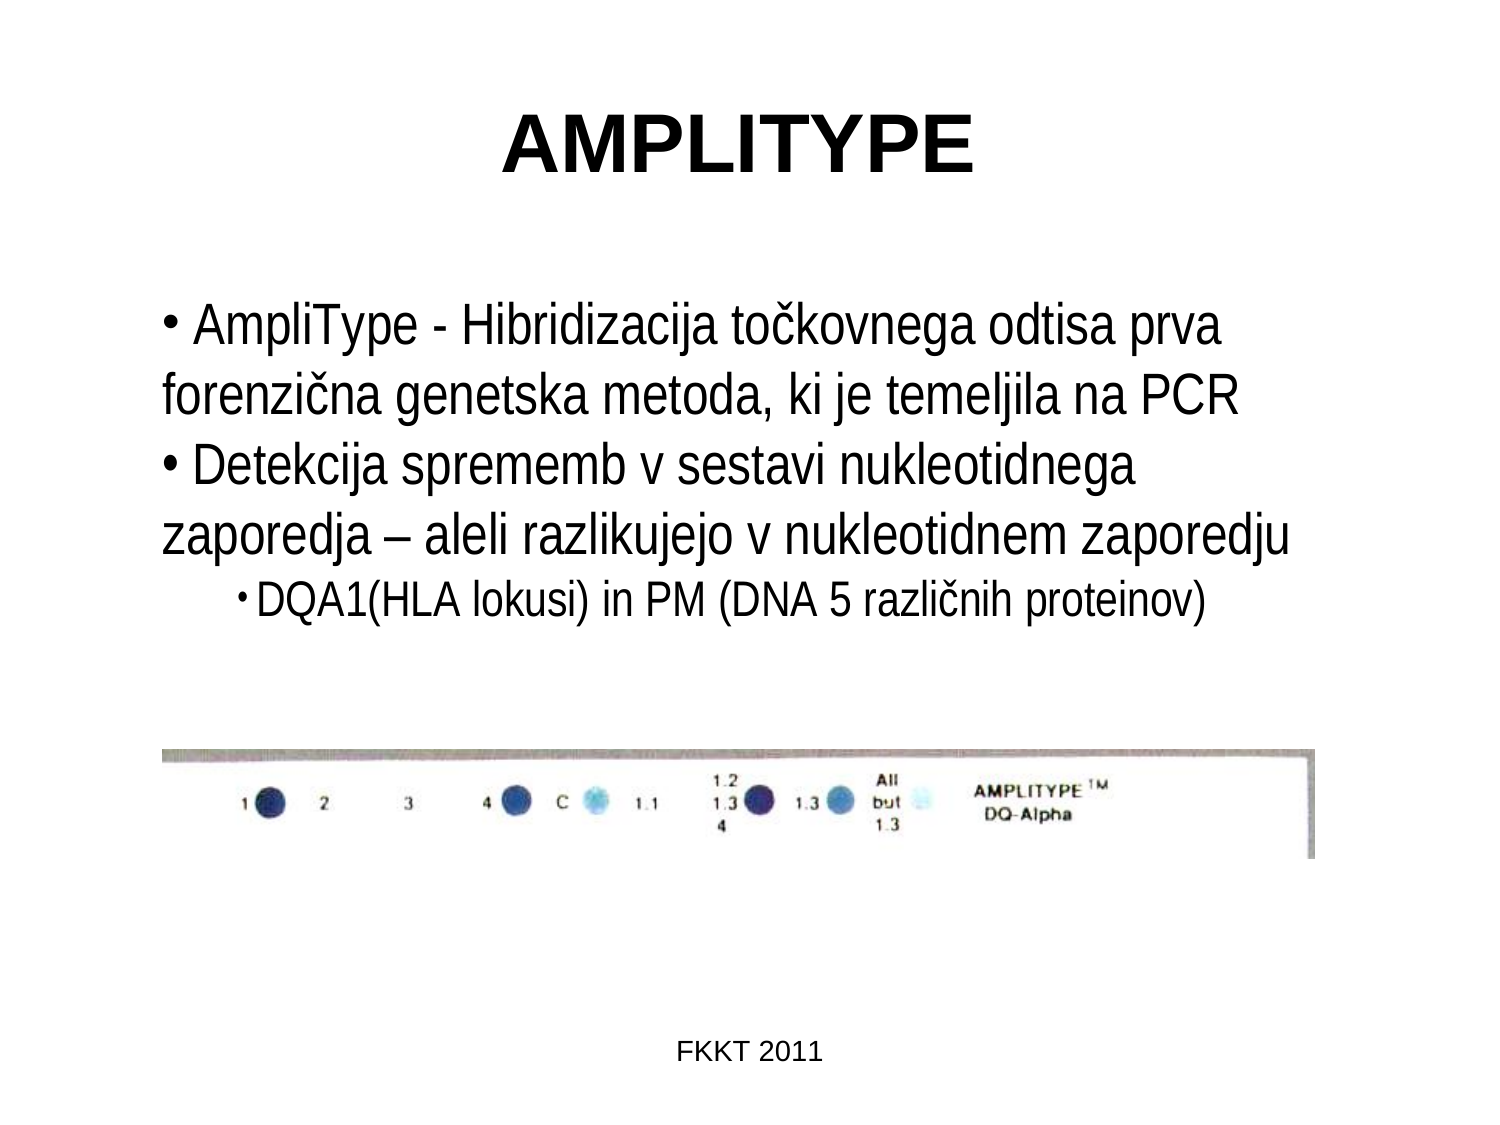

# AMPLITYPE
 AmpliType - Hibridizacija točkovnega odtisa prva forenzična genetska metoda, ki je temeljila na PCR
 Detekcija sprememb v sestavi nukleotidnega zaporedja – aleli razlikujejo v nukleotidnem zaporedju
 DQA1(HLA lokusi) in PM (DNA 5 različnih proteinov)
FKKT 2011